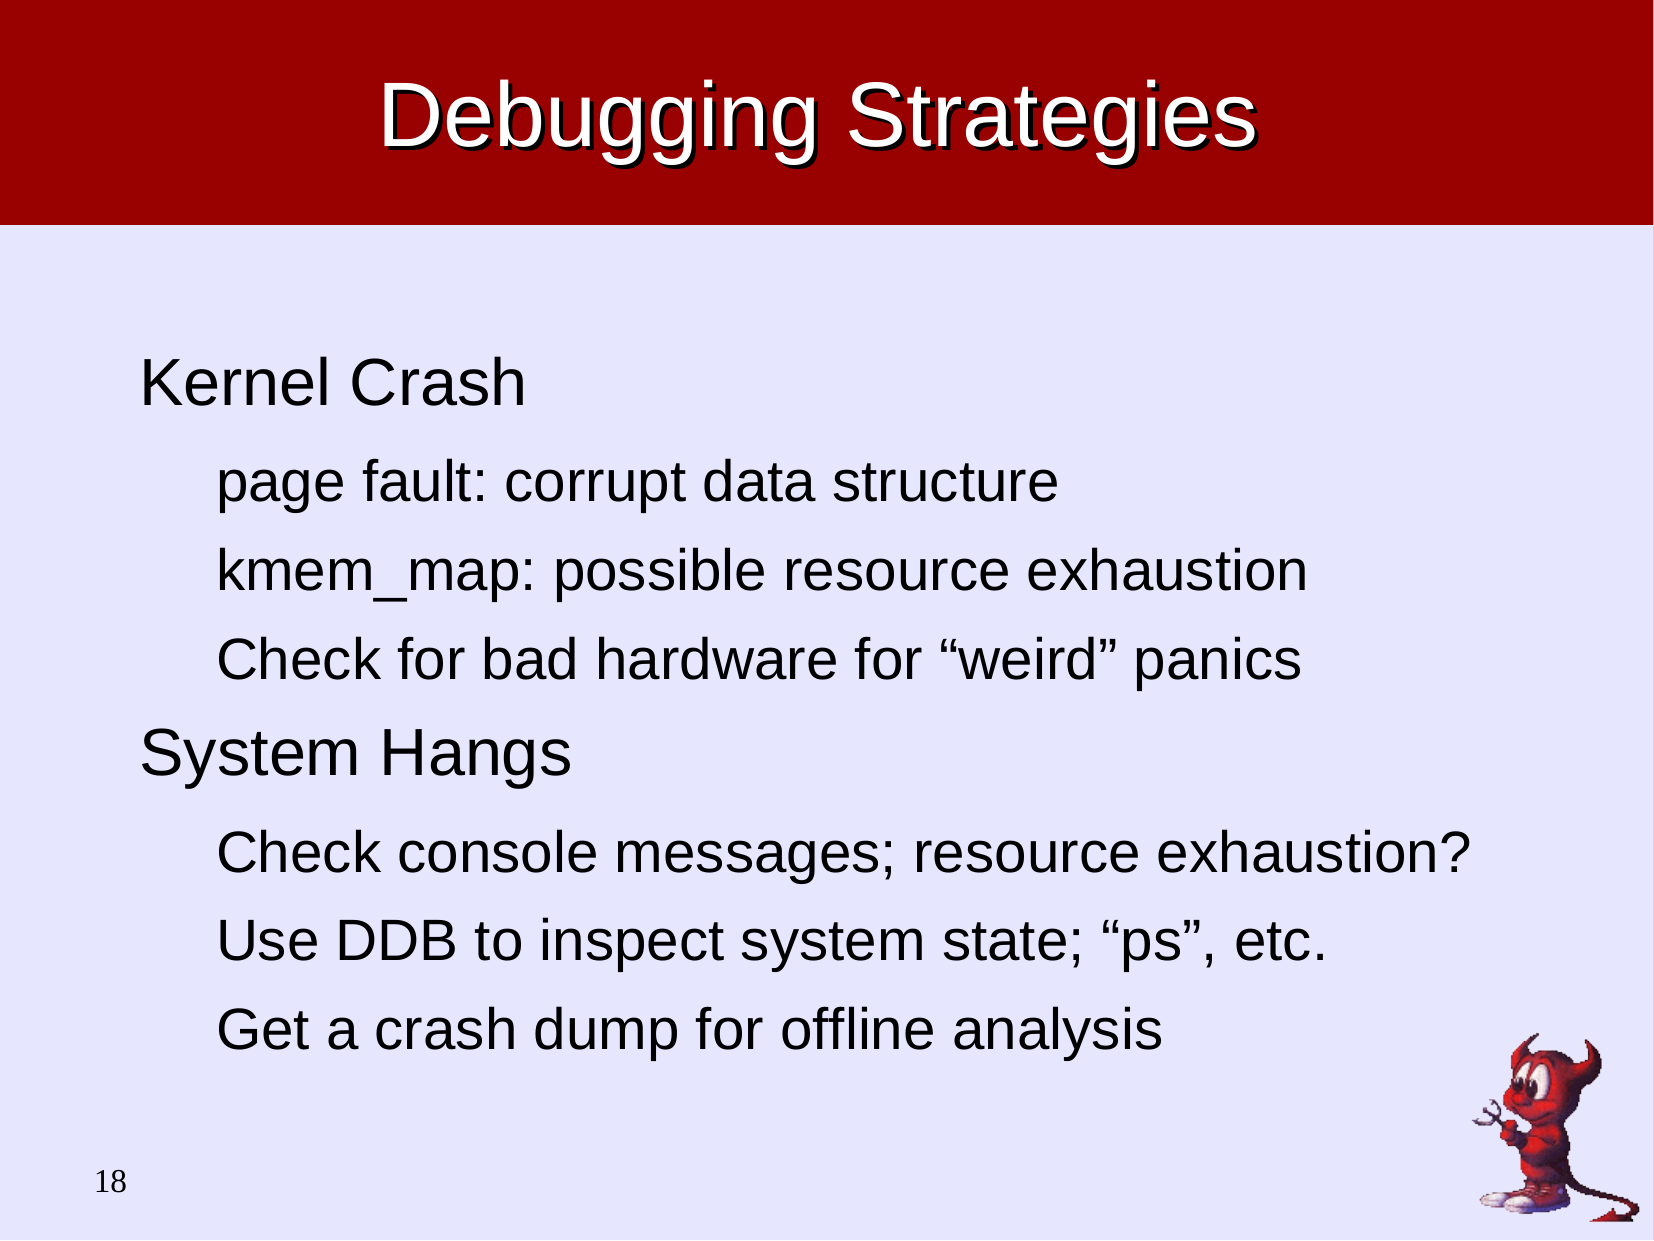

# Debugging Strategies
Kernel Crash
page fault: corrupt data structure
kmem_map: possible resource exhaustion
Check for bad hardware for “weird” panics
System Hangs
Check console messages; resource exhaustion?
Use DDB to inspect system state; “ps”, etc.
Get a crash dump for offline analysis